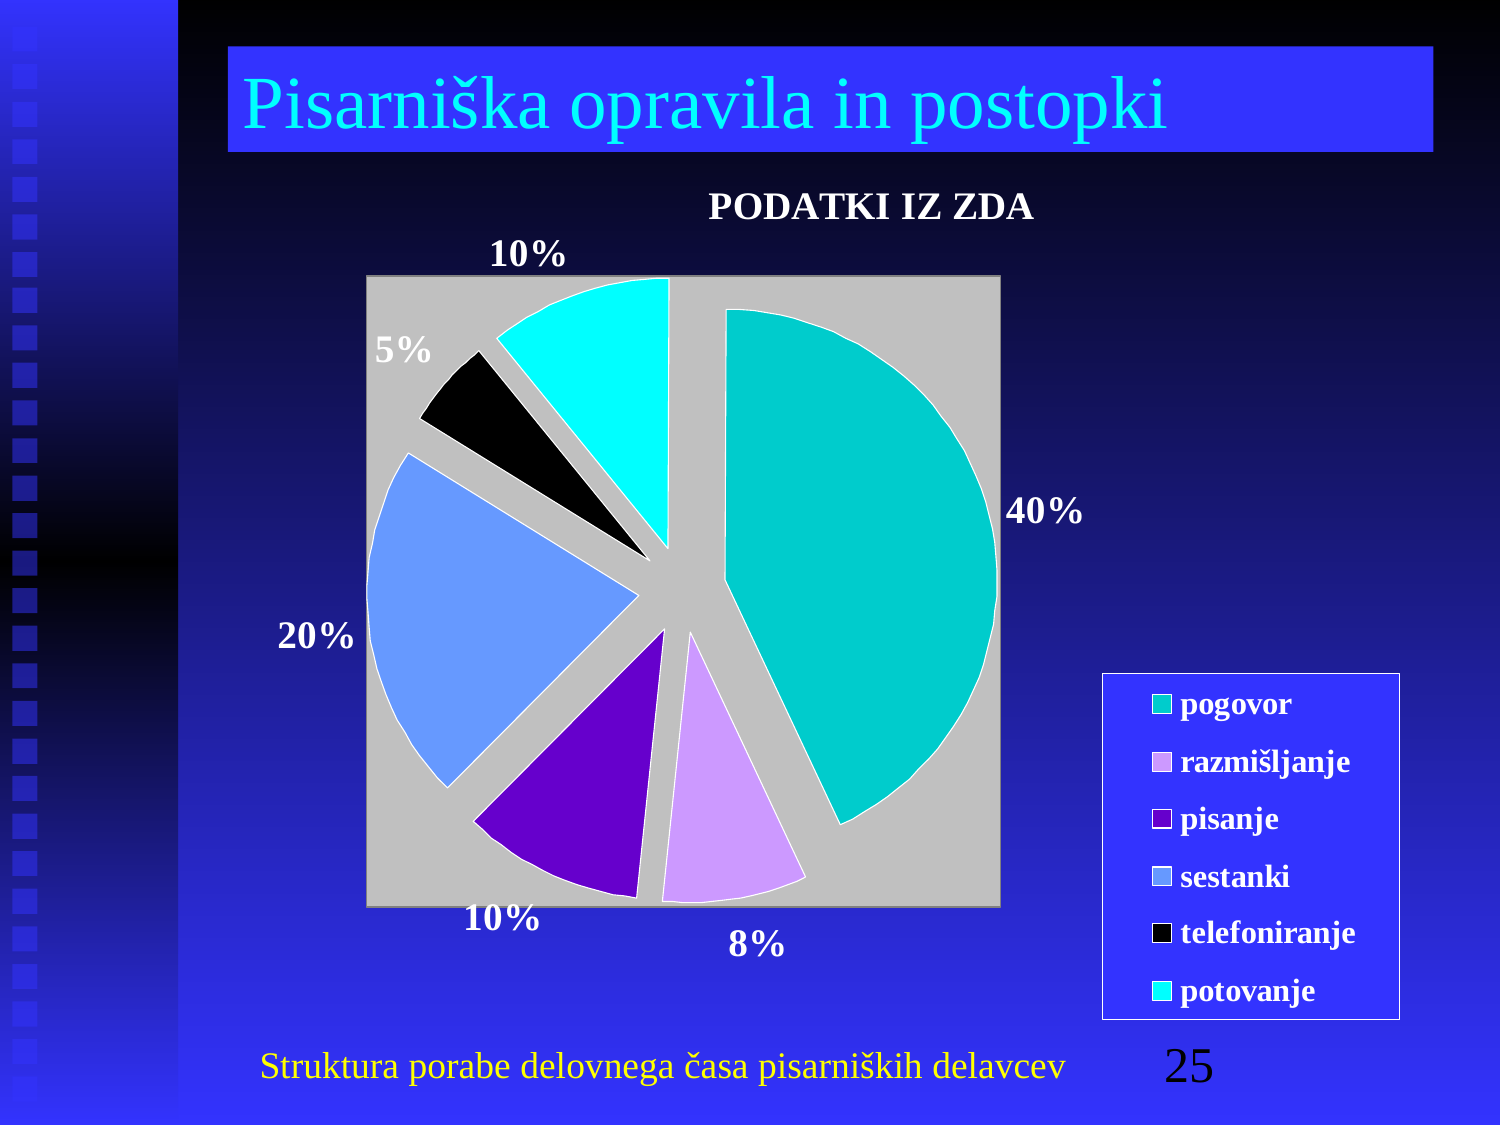

Pisarniška opravila in postopki
25
Struktura porabe delovnega časa pisarniških delavcev